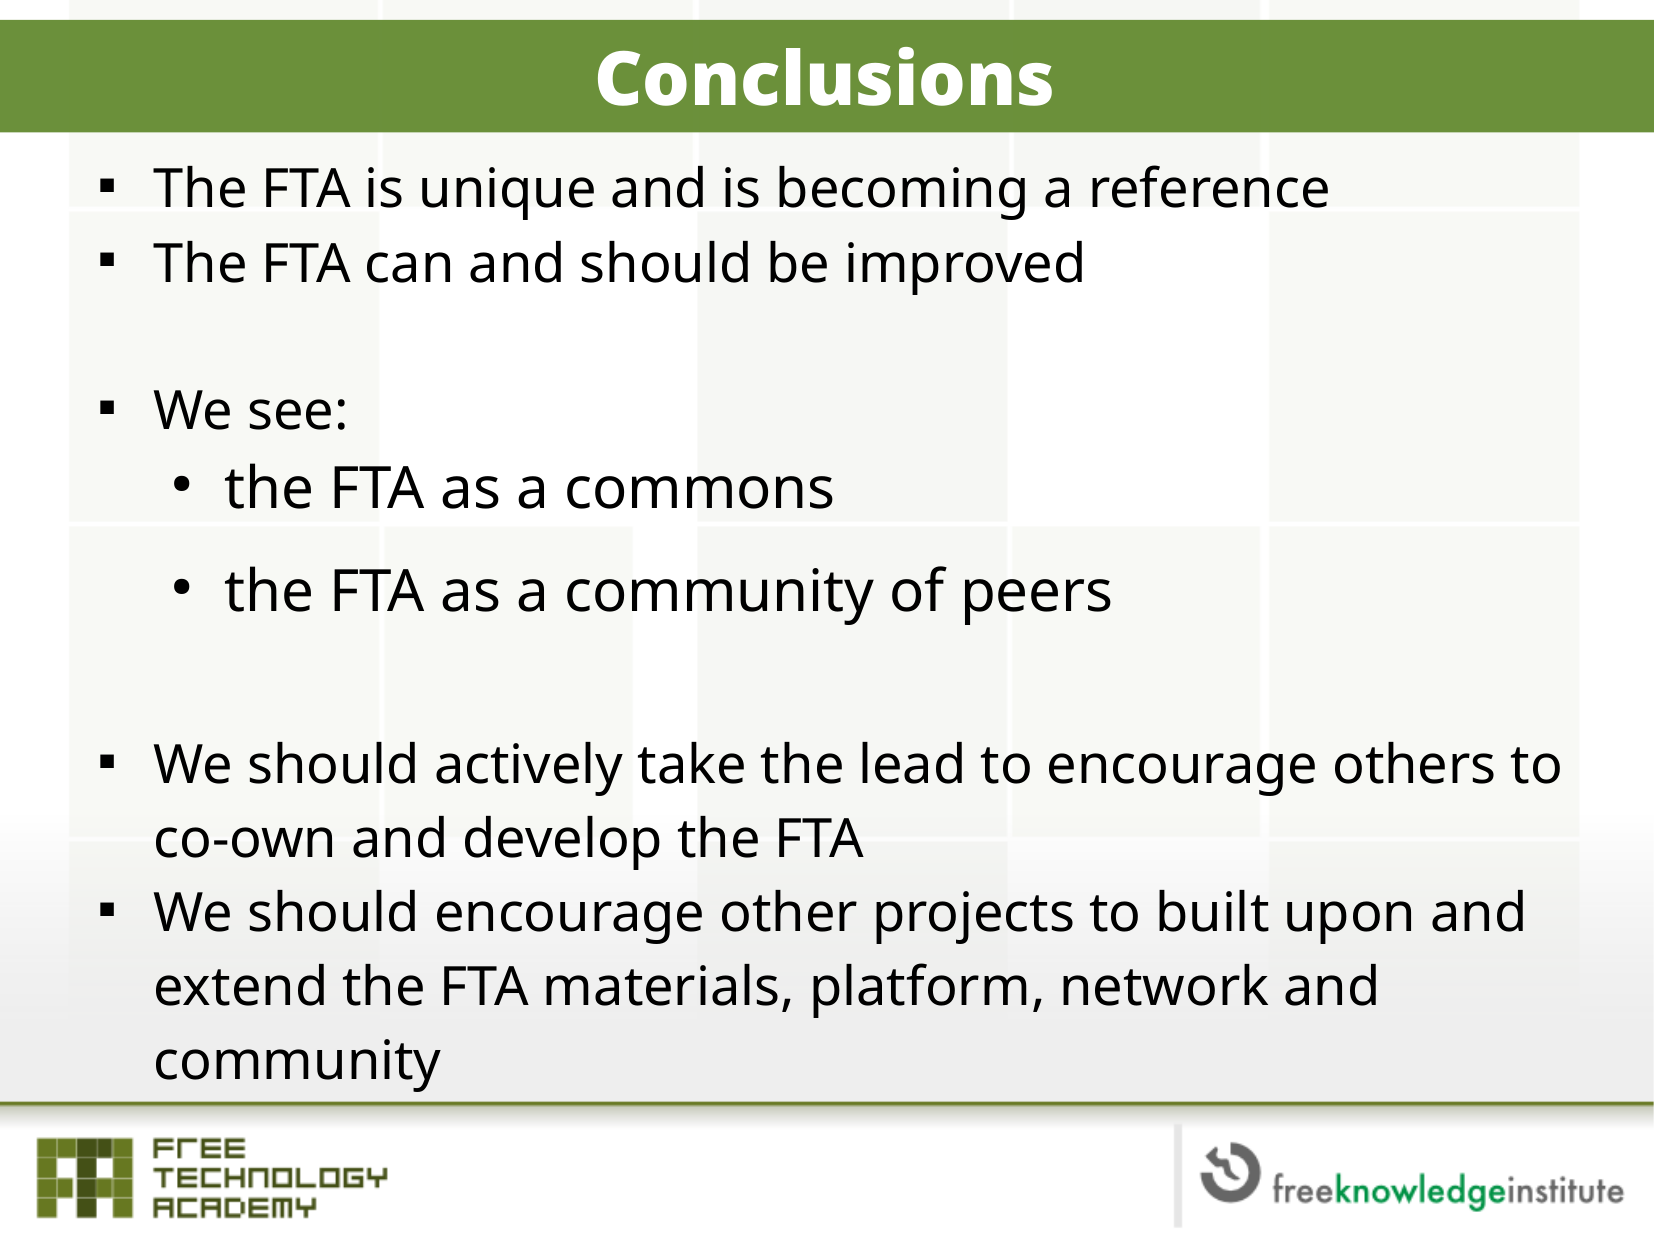

# Conclusions
The FTA is unique and is becoming a reference
The FTA can and should be improved
We see:
the FTA as a commons
the FTA as a community of peers
We should actively take the lead to encourage others to co-own and develop the FTA
We should encourage other projects to built upon and extend the FTA materials, platform, network and community